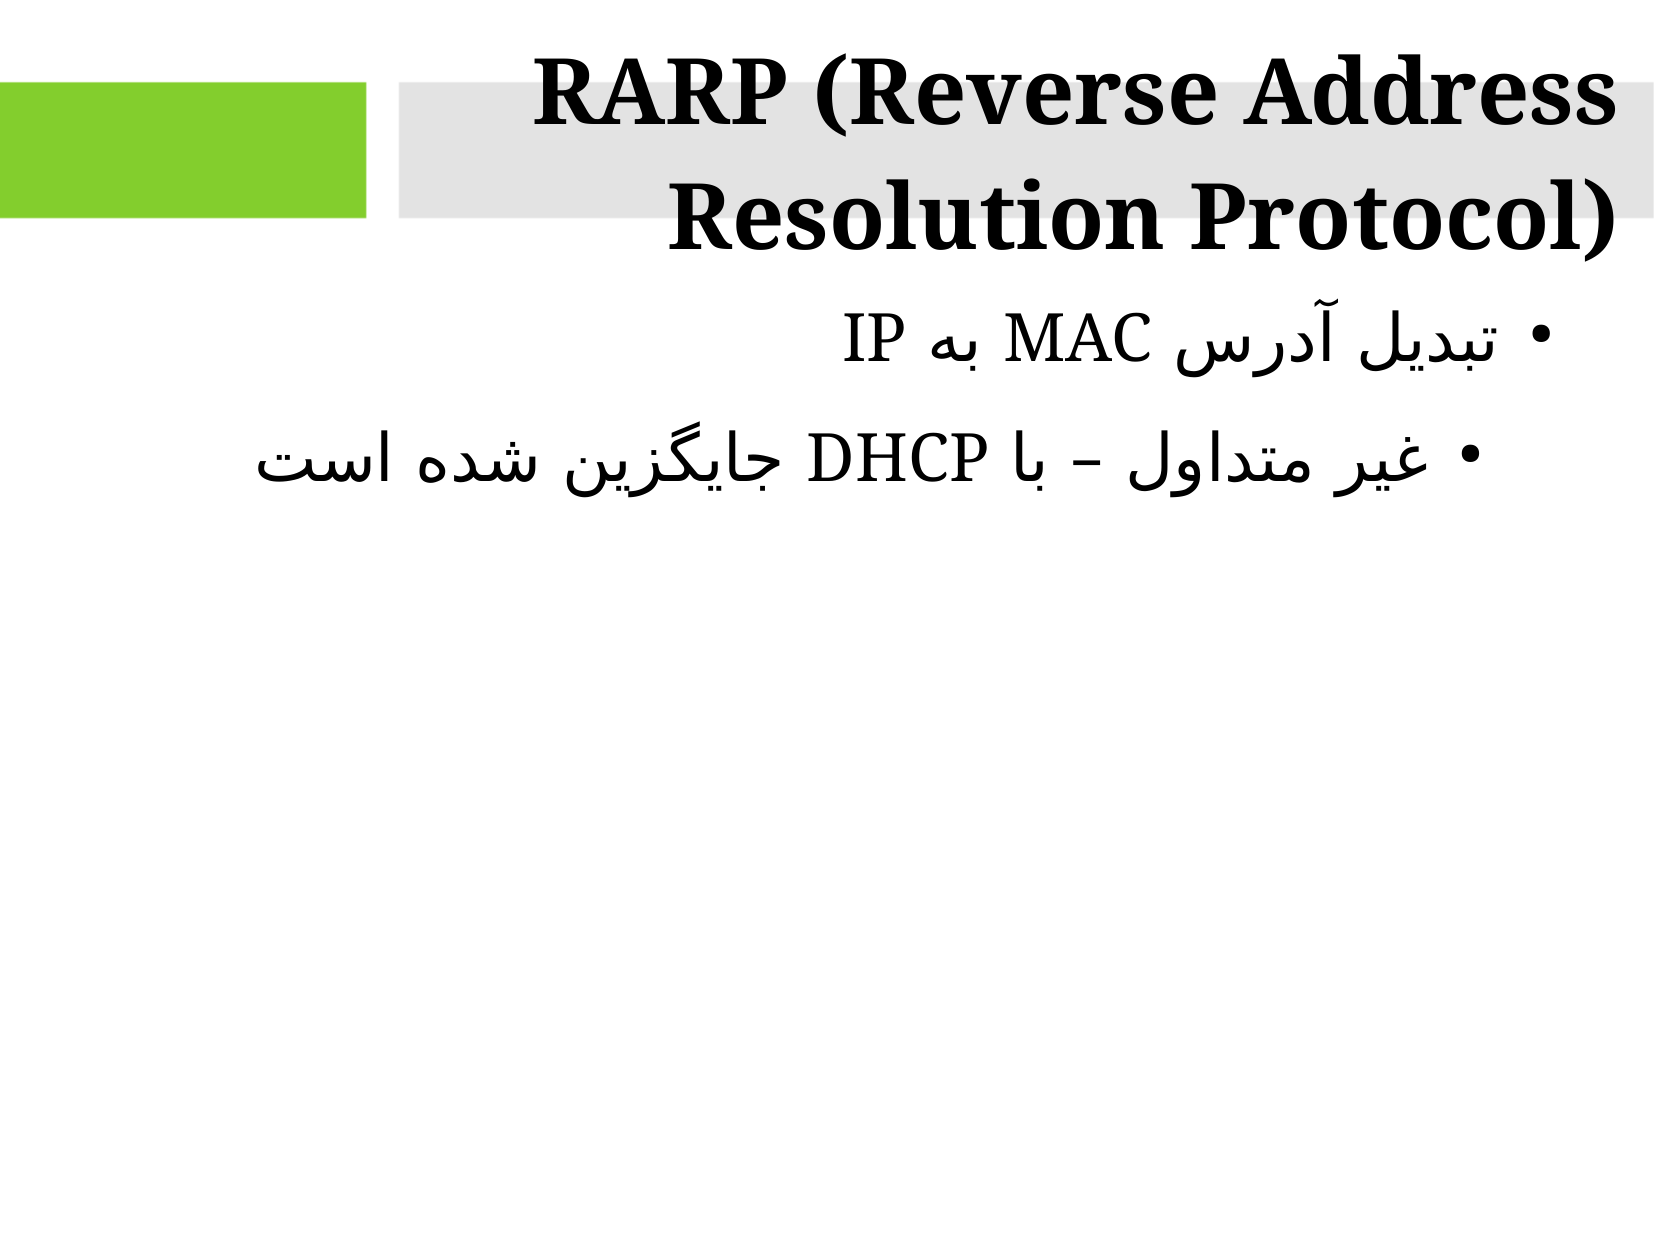

# RARP (Reverse Address Resolution Protocol)
تبدیل آدرس MAC به IP
غیر متداول – با DHCP جایگزین شده است